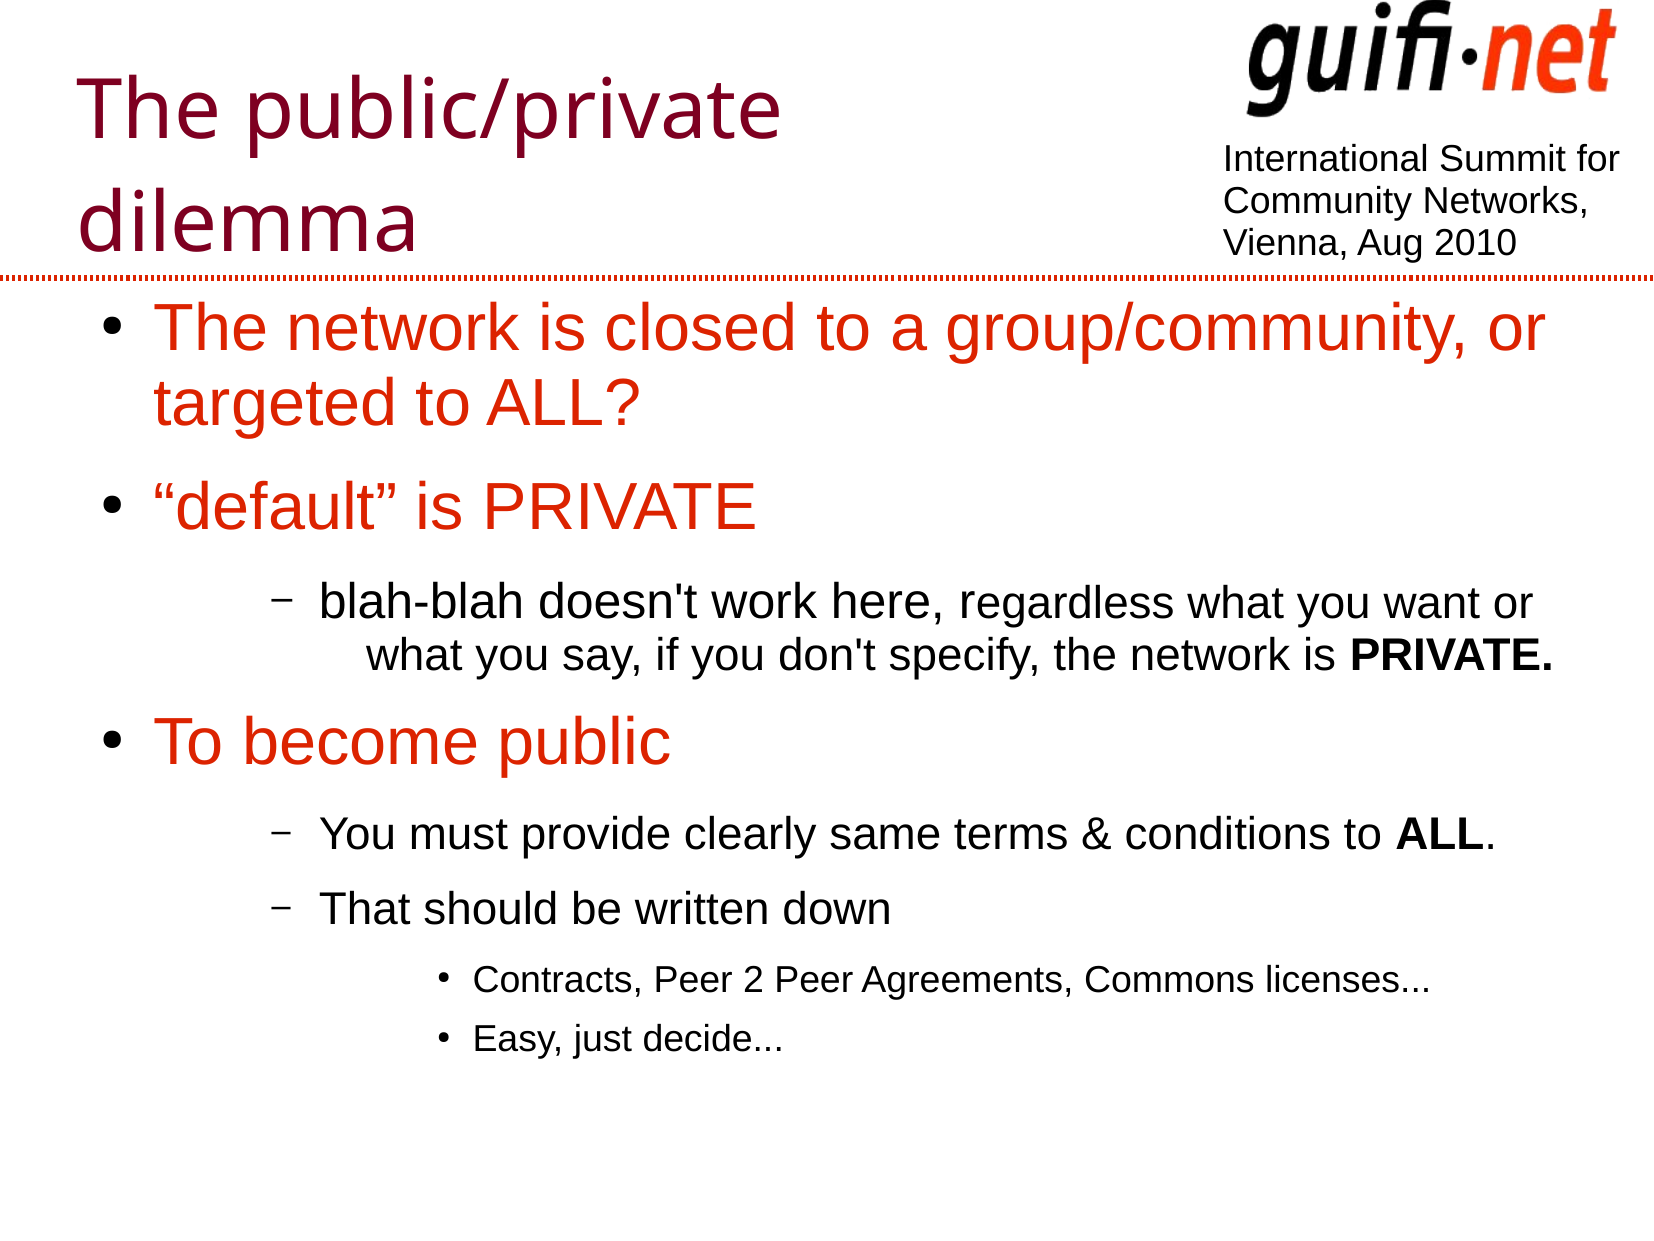

# The public/private dilemma
The network is closed to a group/community, or targeted to ALL?
“default” is PRIVATE
blah-blah doesn't work here, regardless what you want or what you say, if you don't specify, the network is PRIVATE.
To become public
You must provide clearly same terms & conditions to ALL.
That should be written down
Contracts, Peer 2 Peer Agreements, Commons licenses...
Easy, just decide...